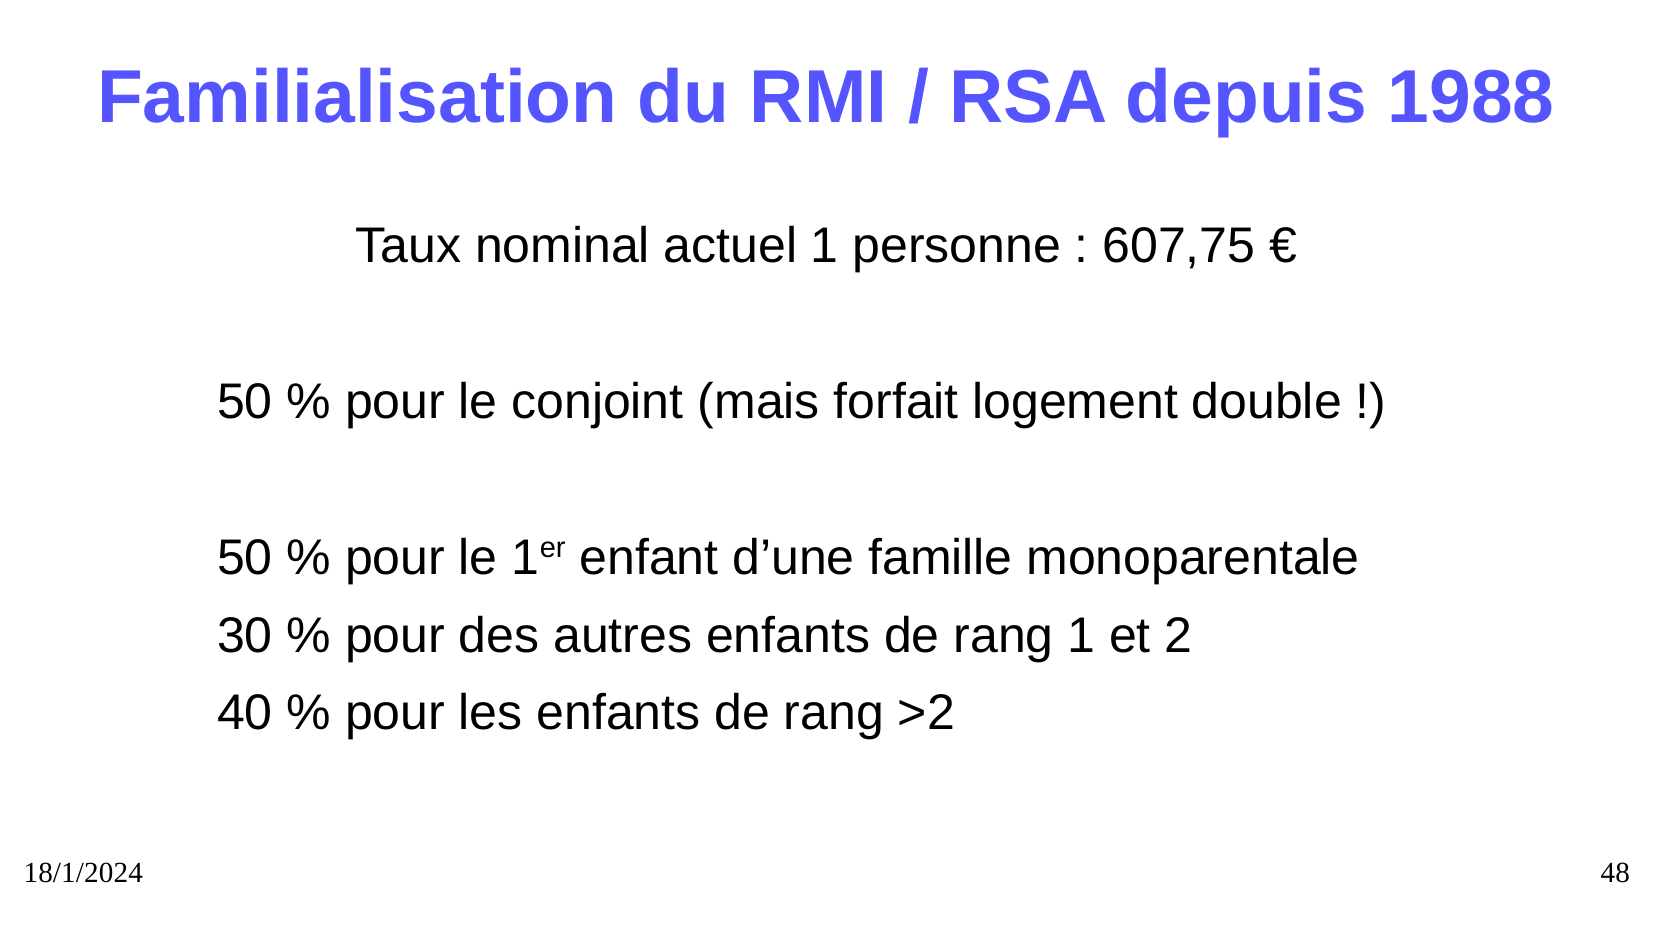

# Familialisation du RMI / RSA depuis 1988
Taux nominal actuel 1 personne : 607,75 €
50 % pour le conjoint (mais forfait logement double !)
50 % pour le 1er enfant d’une famille monoparentale
30 % pour des autres enfants de rang 1 et 2
40 % pour les enfants de rang >2
18/1/2024
48